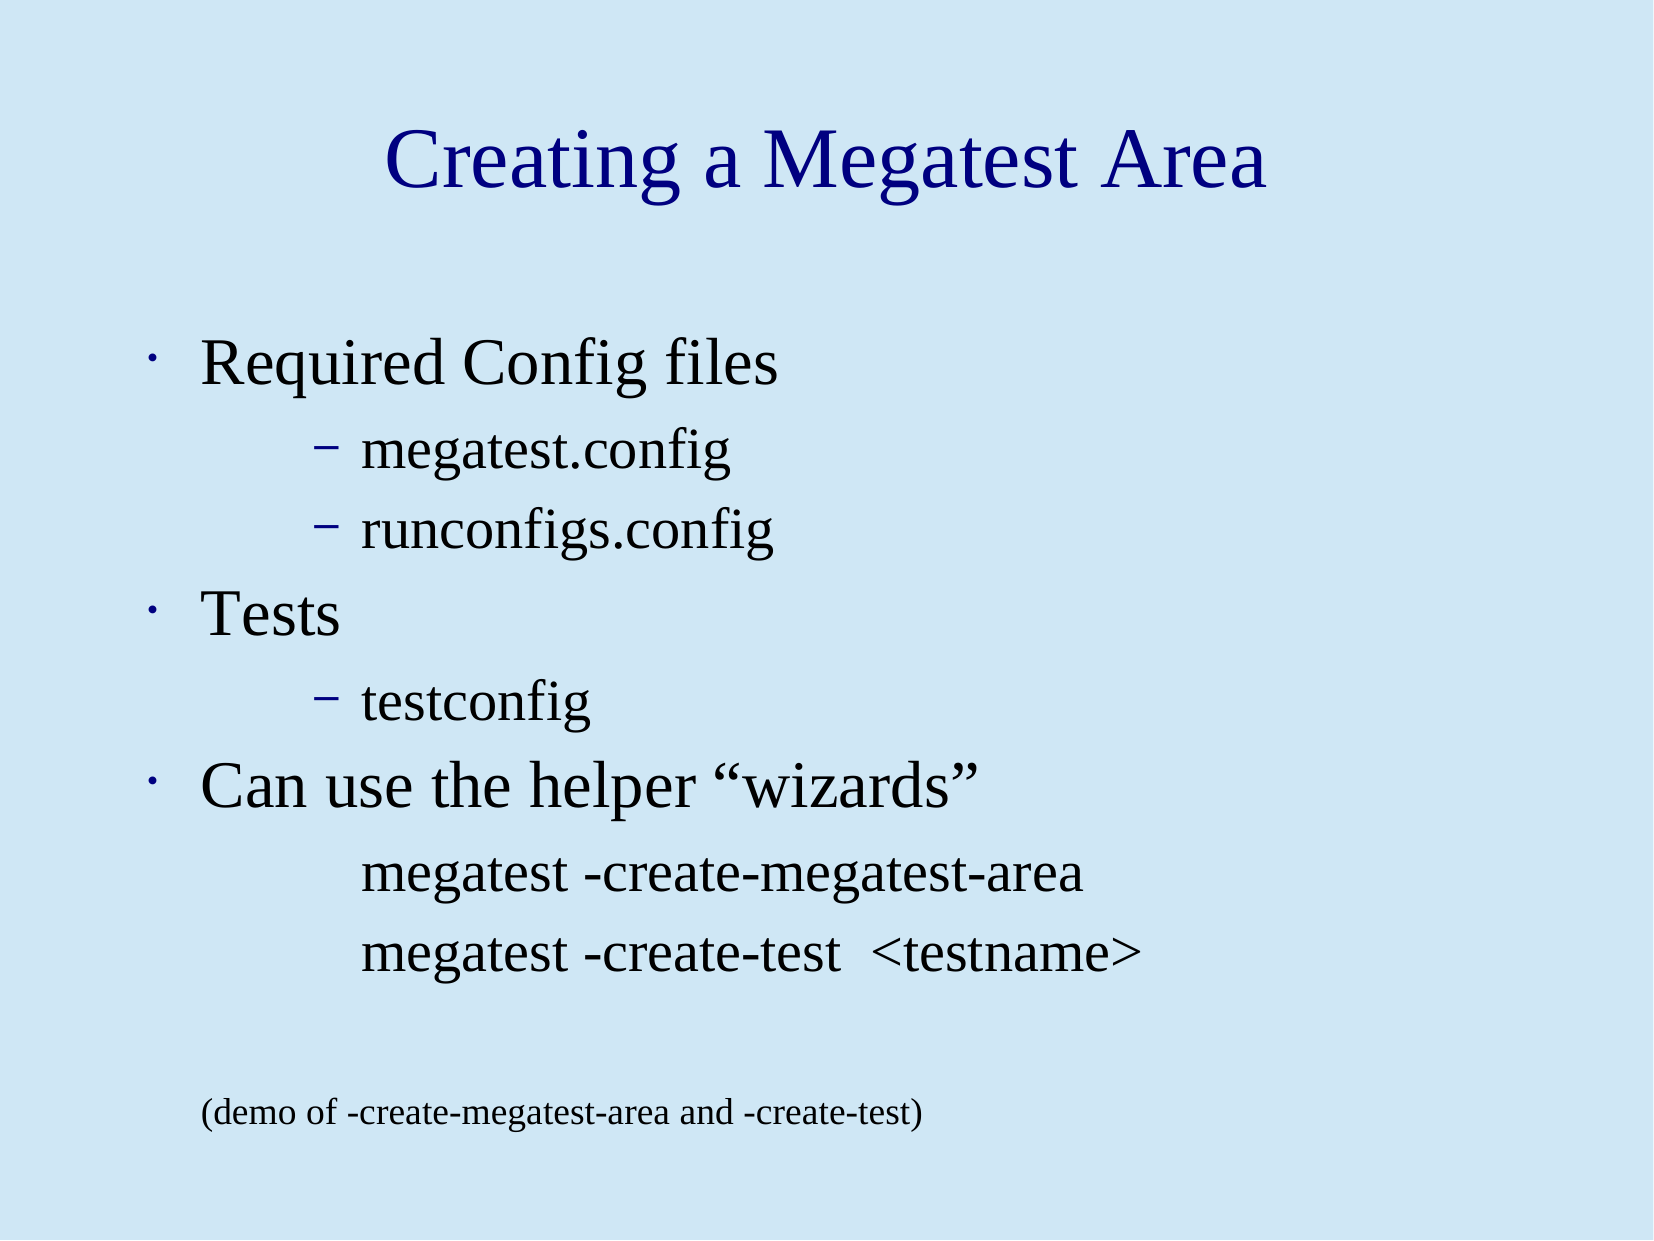

# Creating a Megatest Area
Required Config files
megatest.config
runconfigs.config
Tests
testconfig
Can use the helper “wizards”
megatest -create-megatest-area
megatest -create-test <testname>
(demo of -create-megatest-area and -create-test)